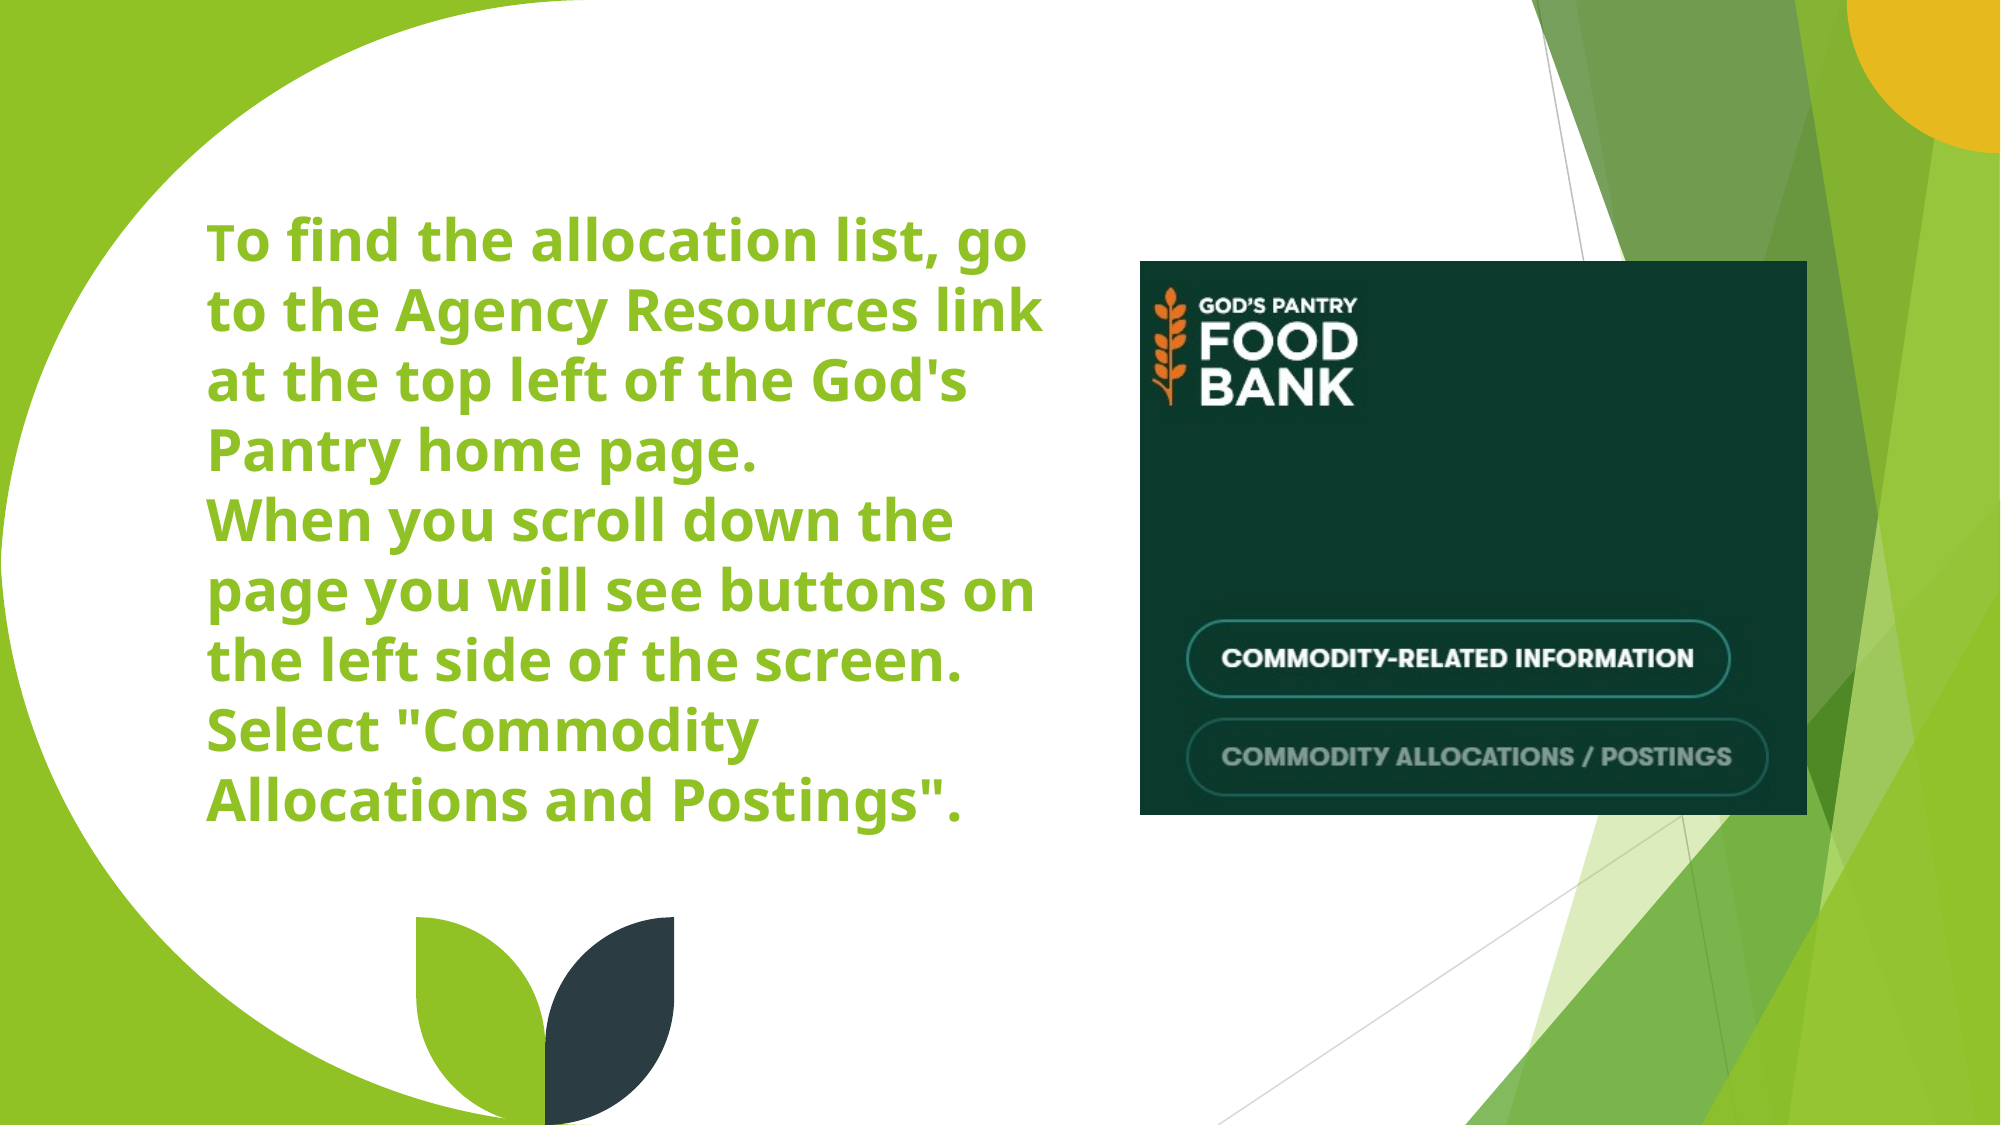

# To find the allocation list, go to the Agency Resources link at the top left of the God's Pantry home page.  When you scroll down the page you will see buttons on the left side of the screen. Select "Commodity Allocations and Postings".